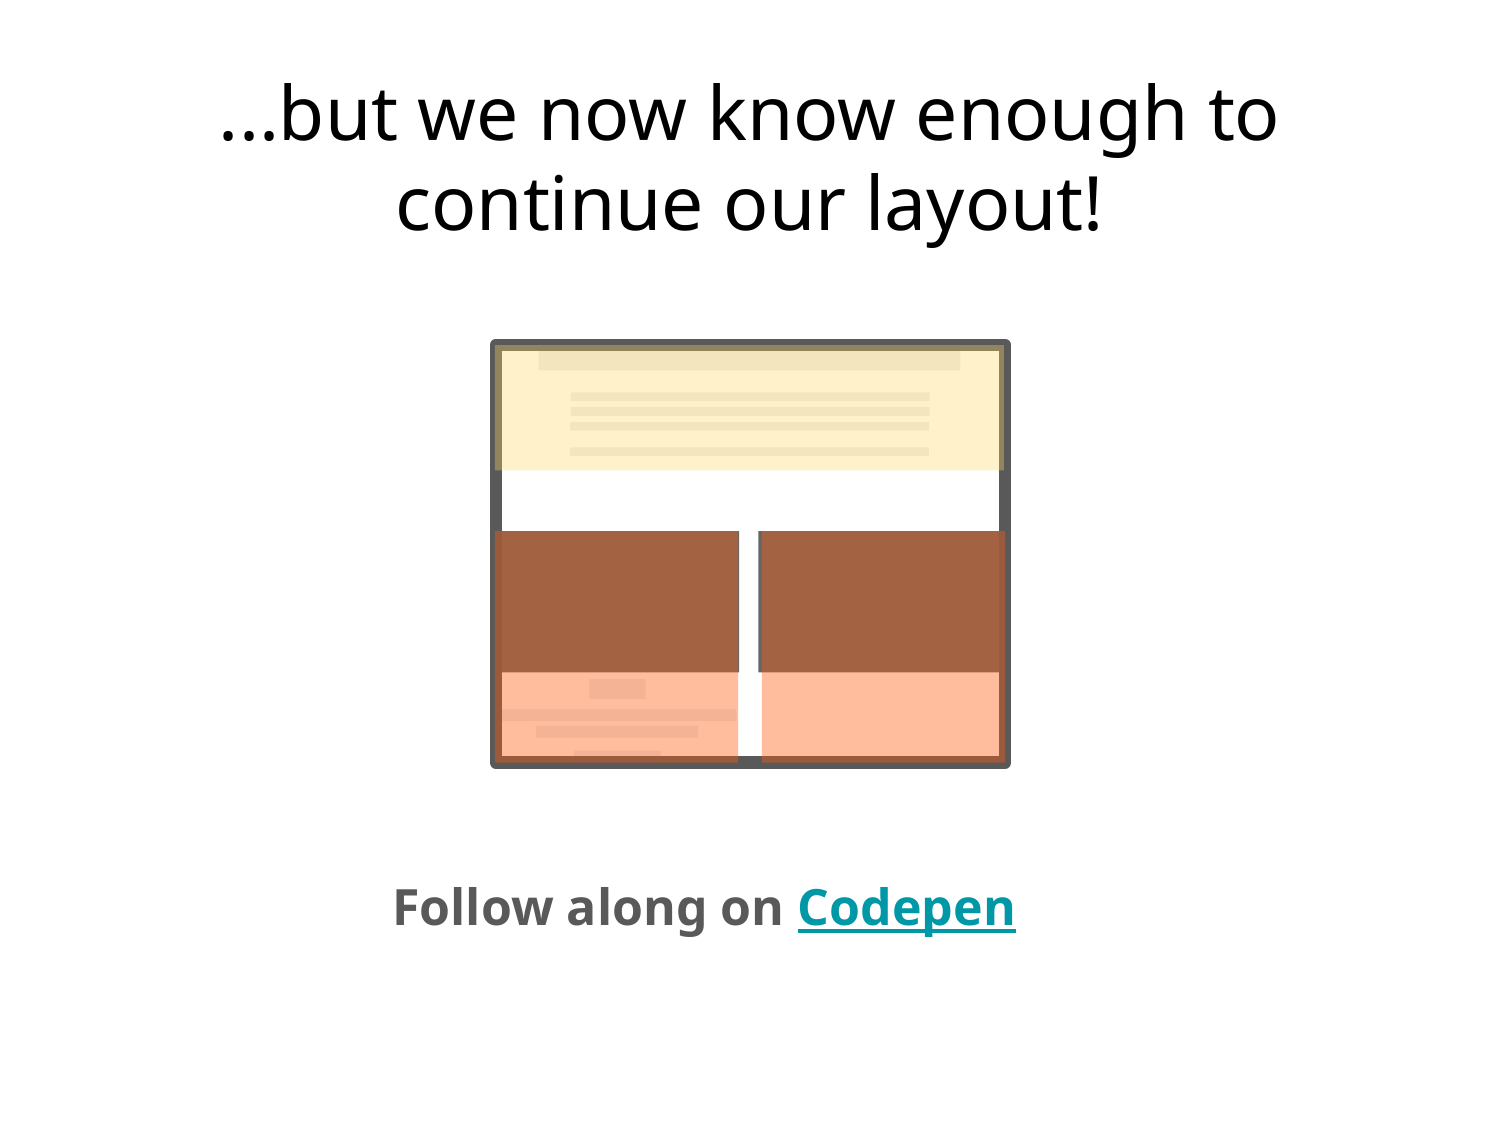

# ...but we now know enough to continue our layout!
Follow along on Codepen